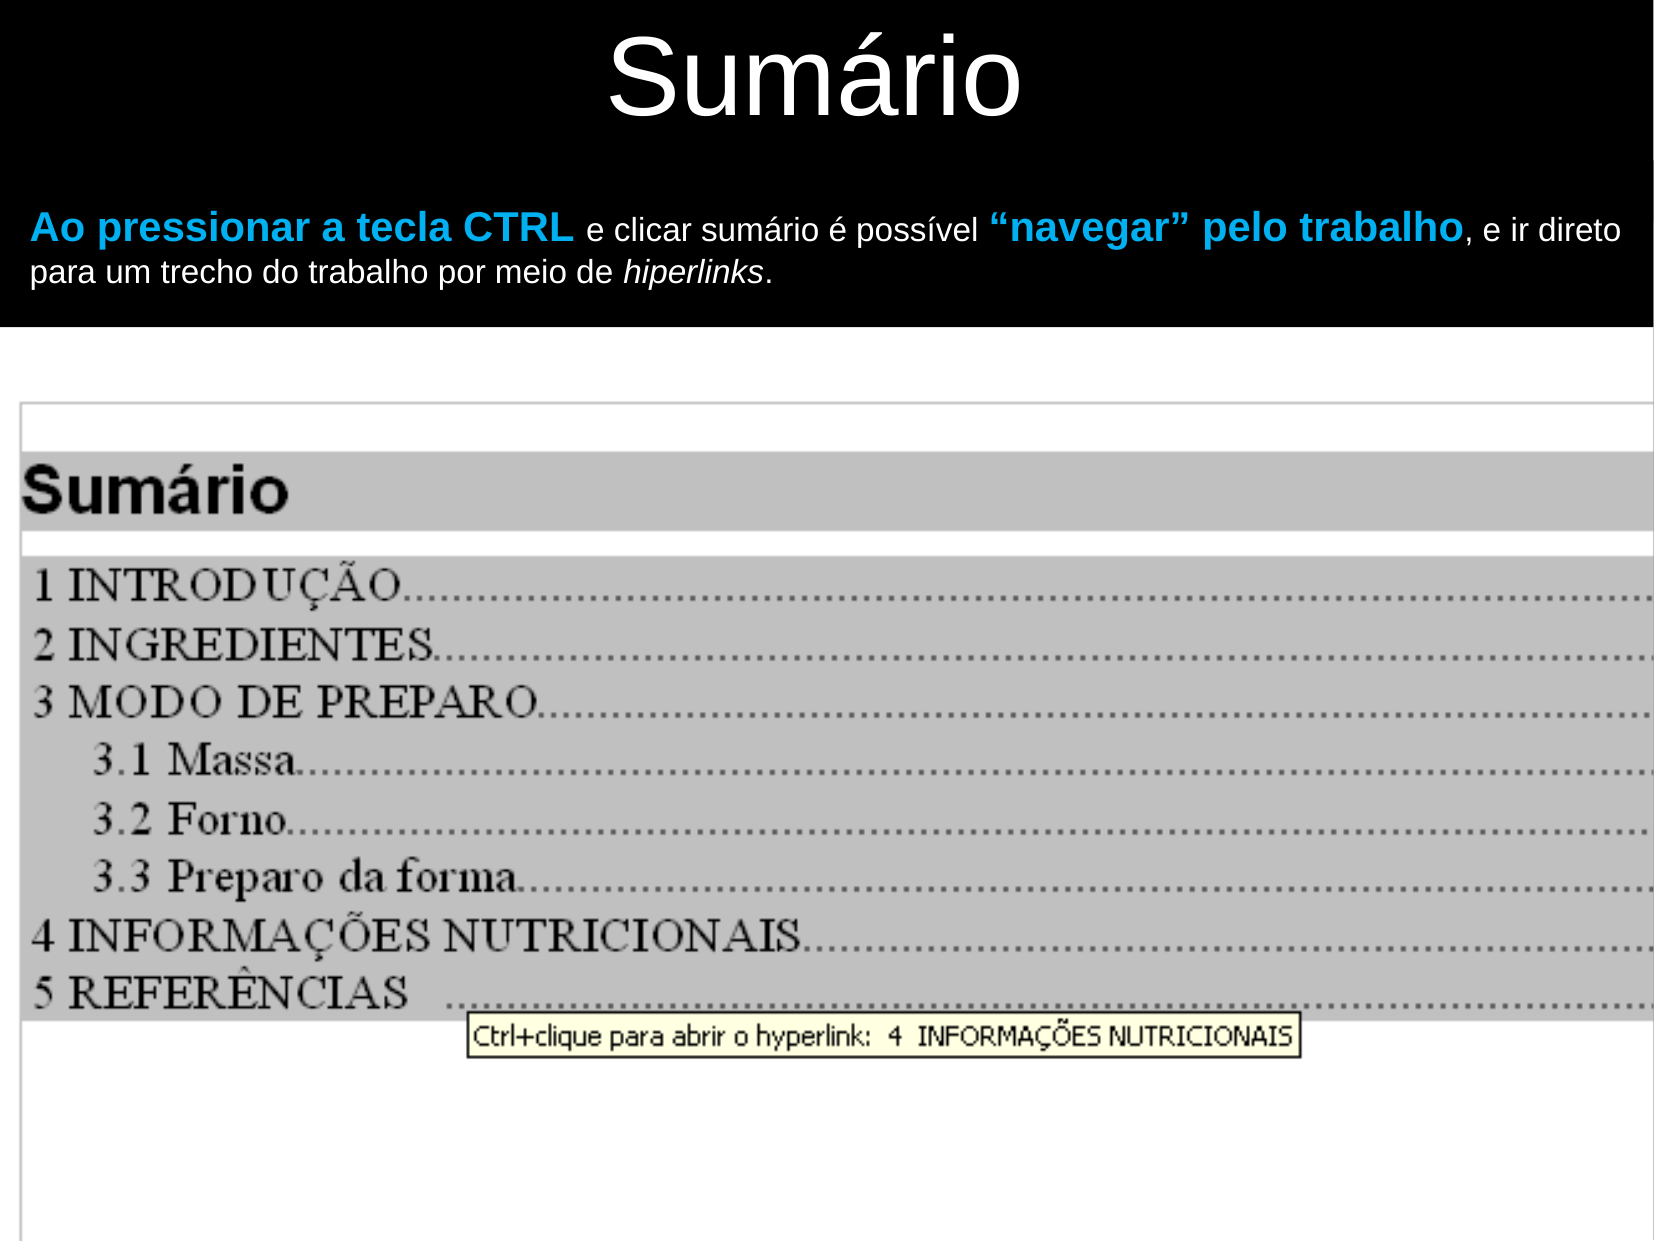

# Sumário
Ao pressionar a tecla CTRL e clicar sumário é possível “navegar” pelo trabalho, e ir direto para um trecho do trabalho por meio de hiperlinks.